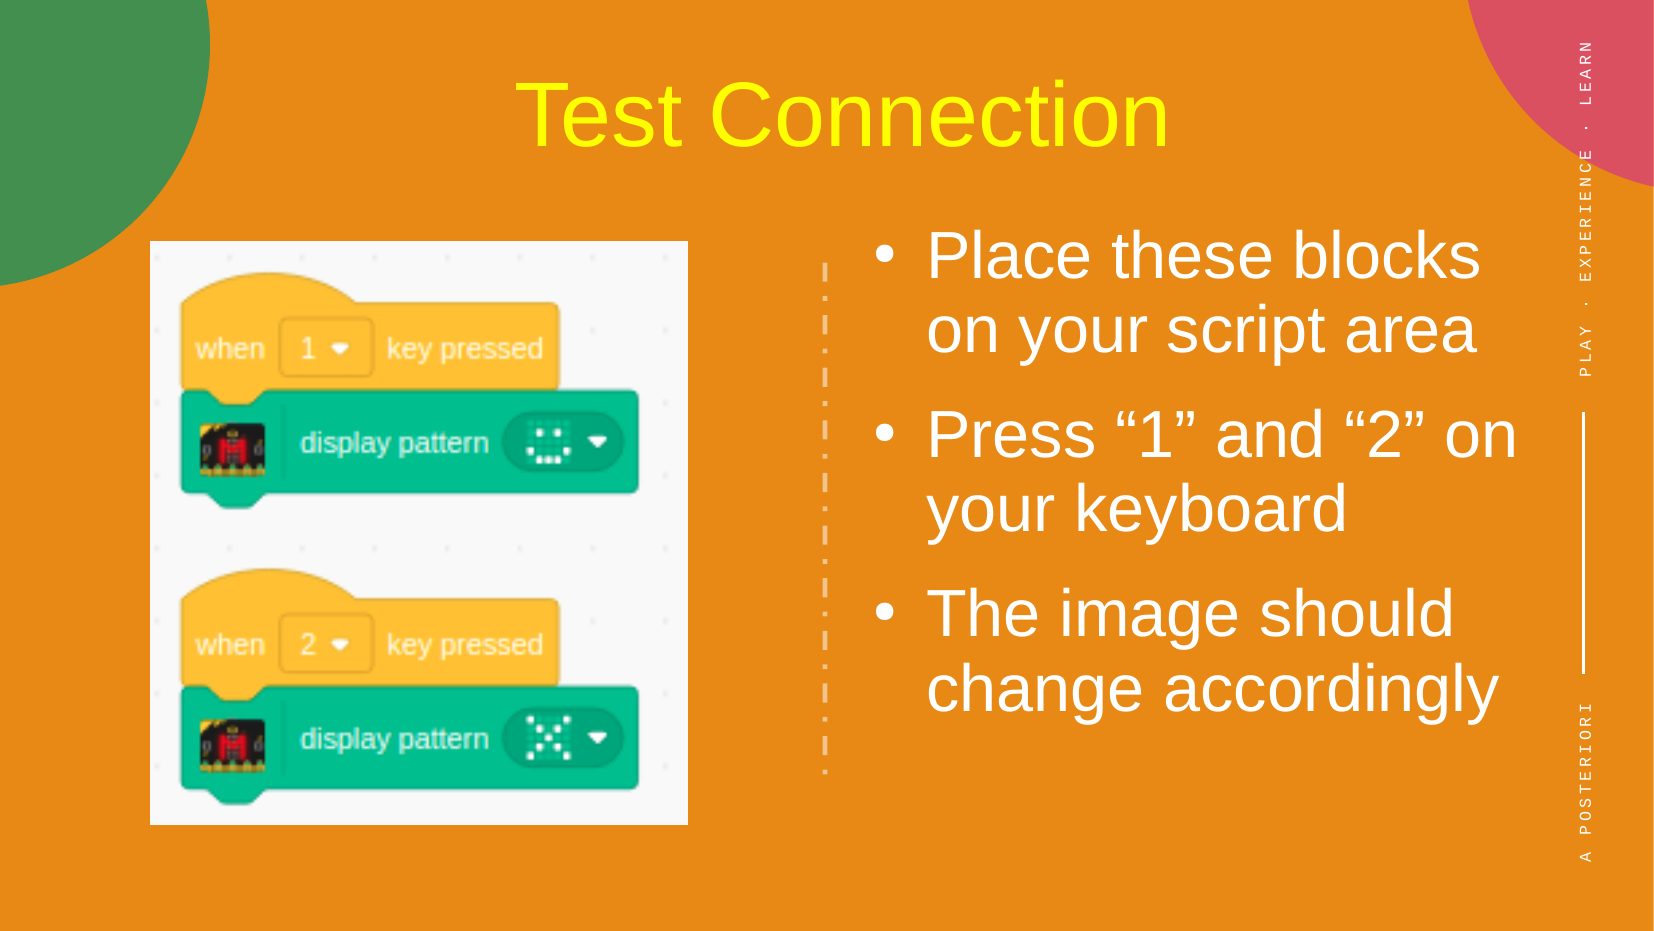

# Test Connection
Place these blocks on your script area
Press “1” and “2” on your keyboard
The image should change accordingly